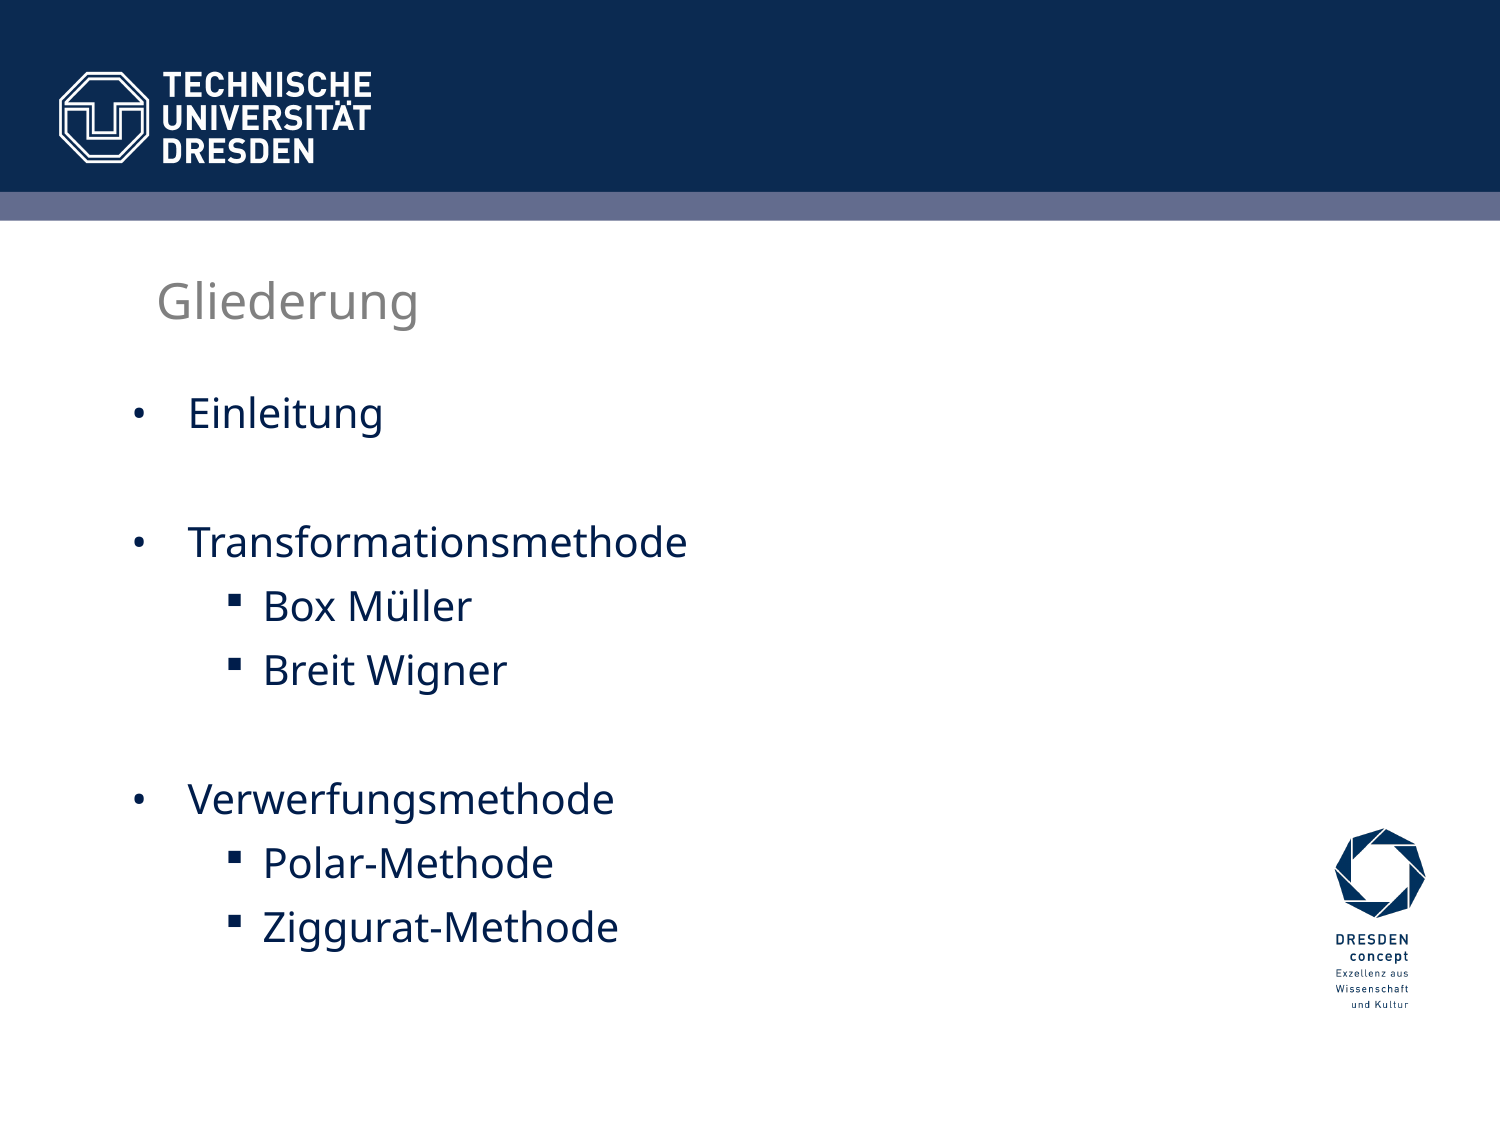

# Gliederung
Einleitung
Transformationsmethode
Box Müller
Breit Wigner
Verwerfungsmethode
Polar-Methode
Ziggurat-Methode